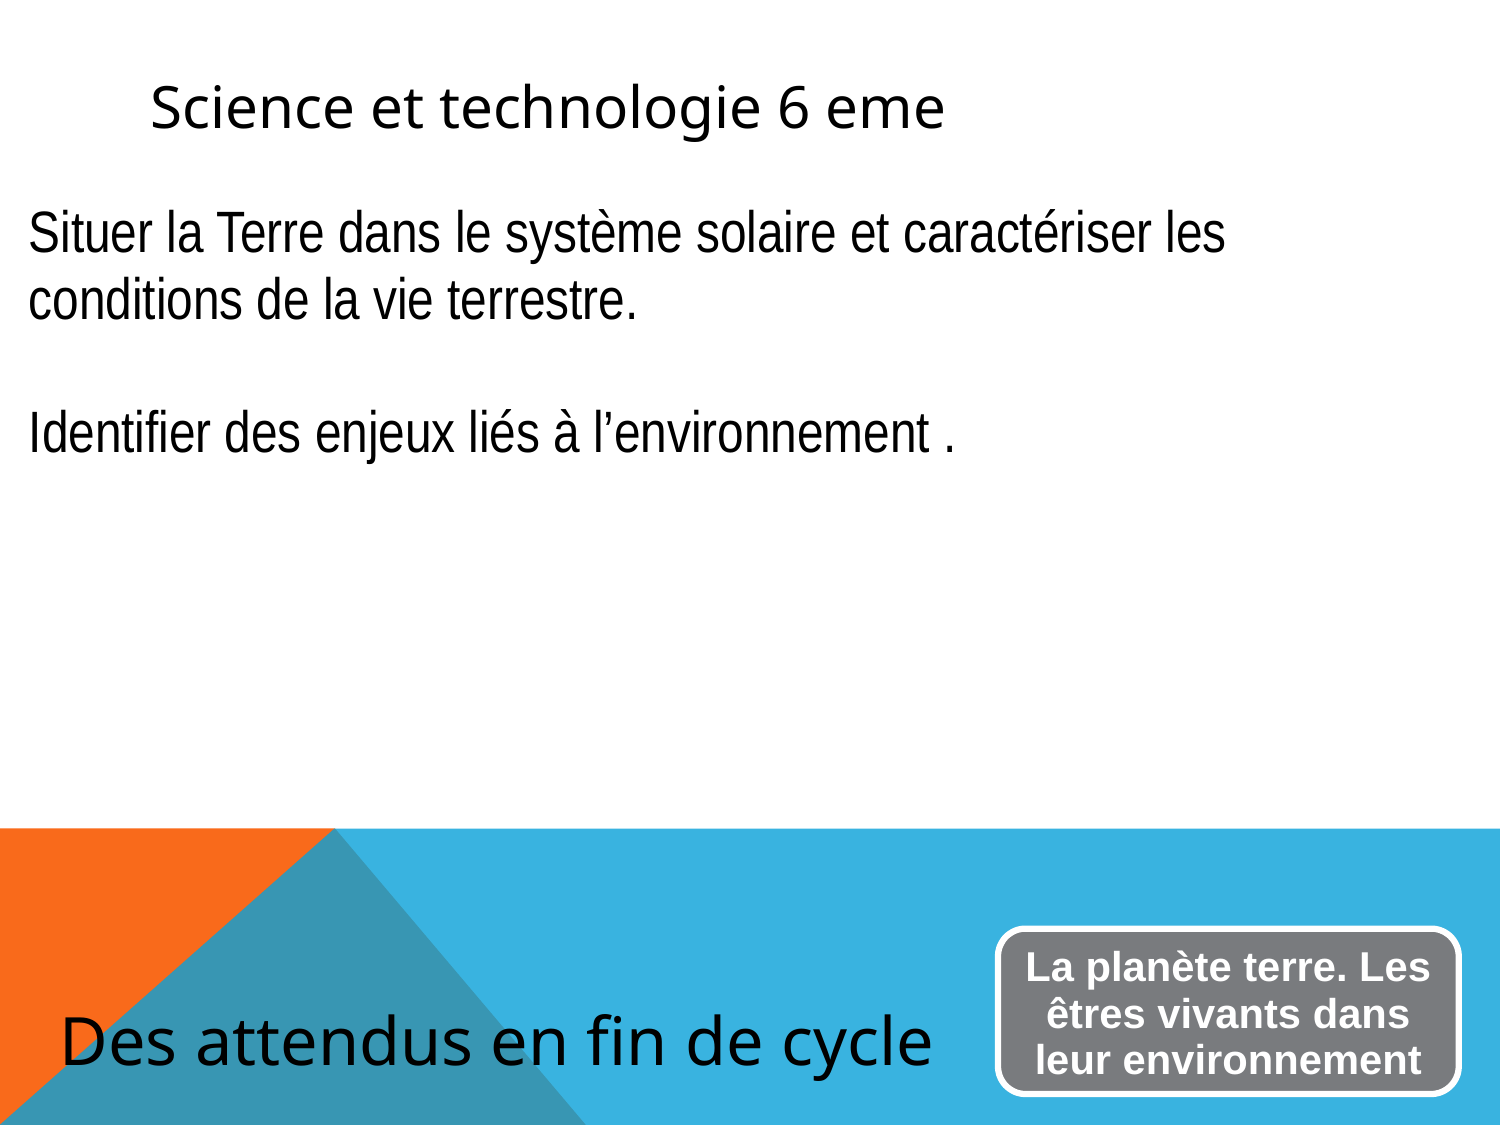

Science et technologie 6 eme
Situer la Terre dans le système solaire et caractériser les conditions de la vie terrestre.
Identifier des enjeux liés à l’environnement .
La planète terre. Les êtres vivants dans leur environnement
Des attendus en fin de cycle